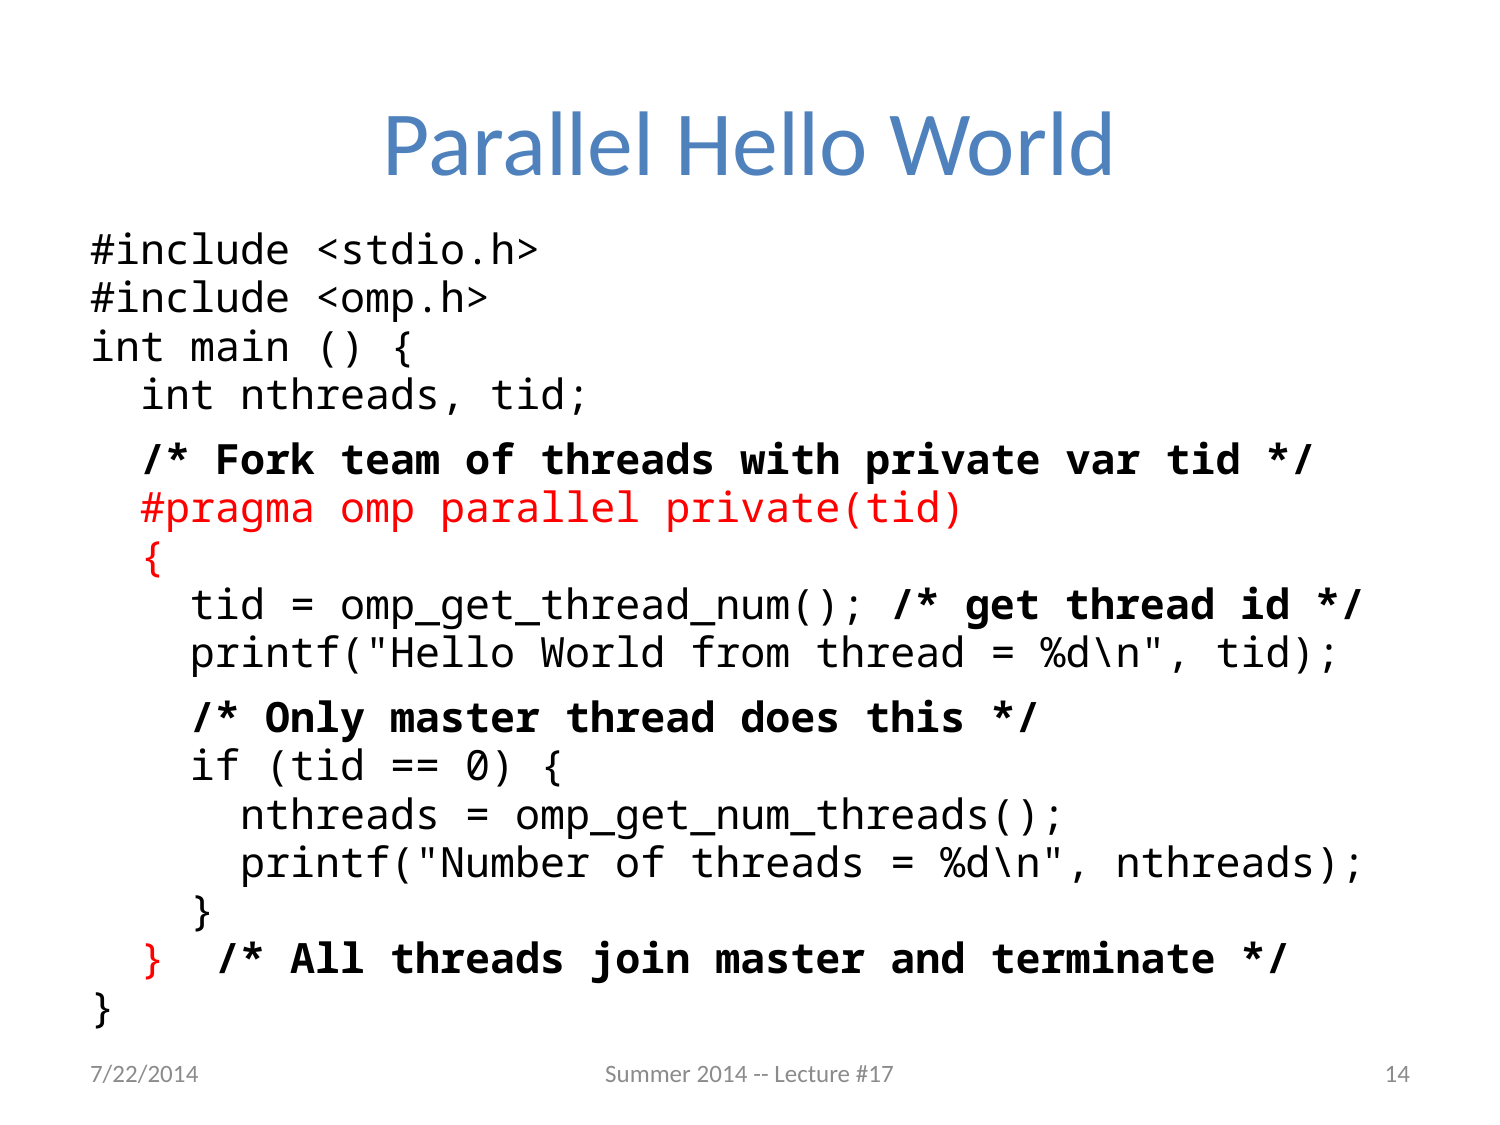

# Parallel Hello World
#include <stdio.h>
#include <omp.h>
int main () {
 int nthreads, tid;
 /* Fork team of threads with private var tid */
 #pragma omp parallel private(tid)
 {
 tid = omp_get_thread_num(); /* get thread id */
 printf("Hello World from thread = %d\n", tid);
 /* Only master thread does this */
 if (tid == 0) {
 nthreads = omp_get_num_threads();
 printf("Number of threads = %d\n", nthreads);
 }
 } /* All threads join master and terminate */
}
7/22/2014
Summer 2014 -- Lecture #17